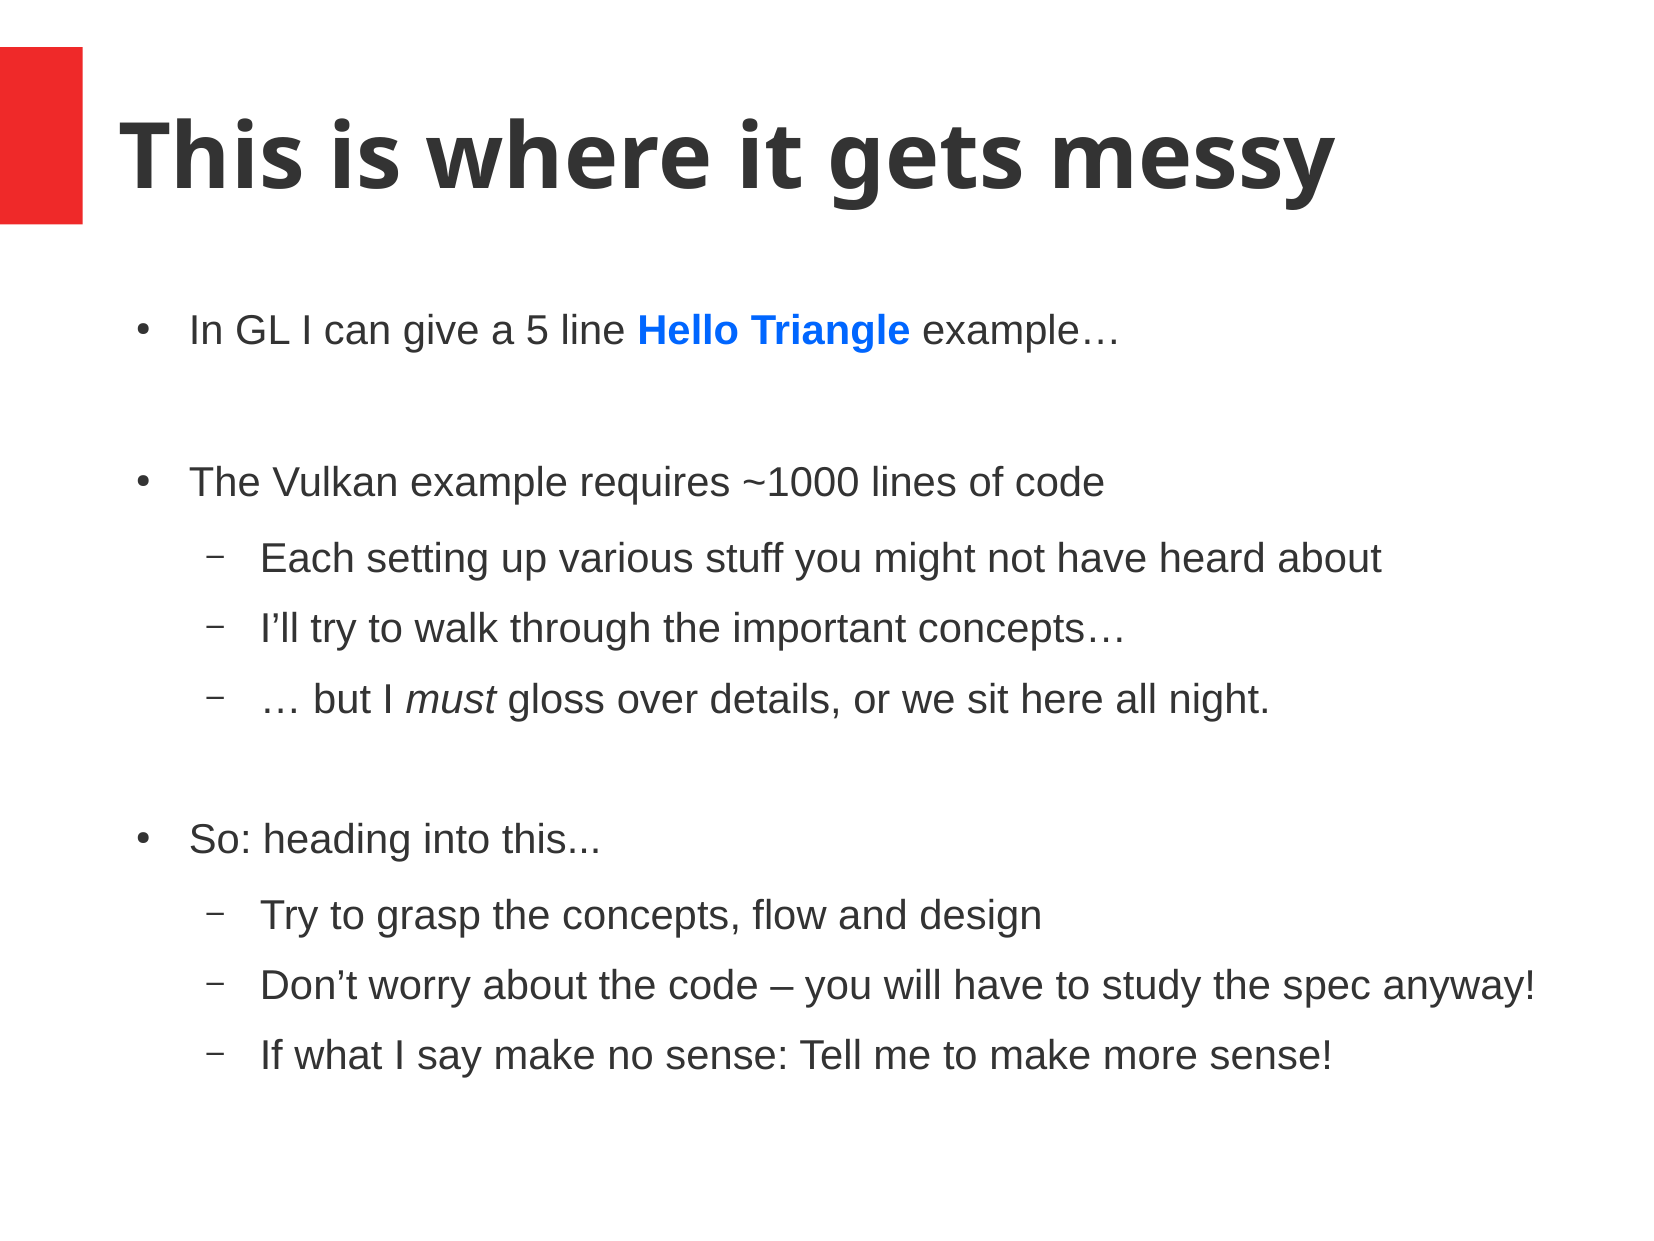

# This is where it gets messy
In GL I can give a 5 line Hello Triangle example…
The Vulkan example requires ~1000 lines of code
Each setting up various stuff you might not have heard about
I’ll try to walk through the important concepts…
… but I must gloss over details, or we sit here all night.
So: heading into this...
Try to grasp the concepts, flow and design
Don’t worry about the code – you will have to study the spec anyway!
If what I say make no sense: Tell me to make more sense!